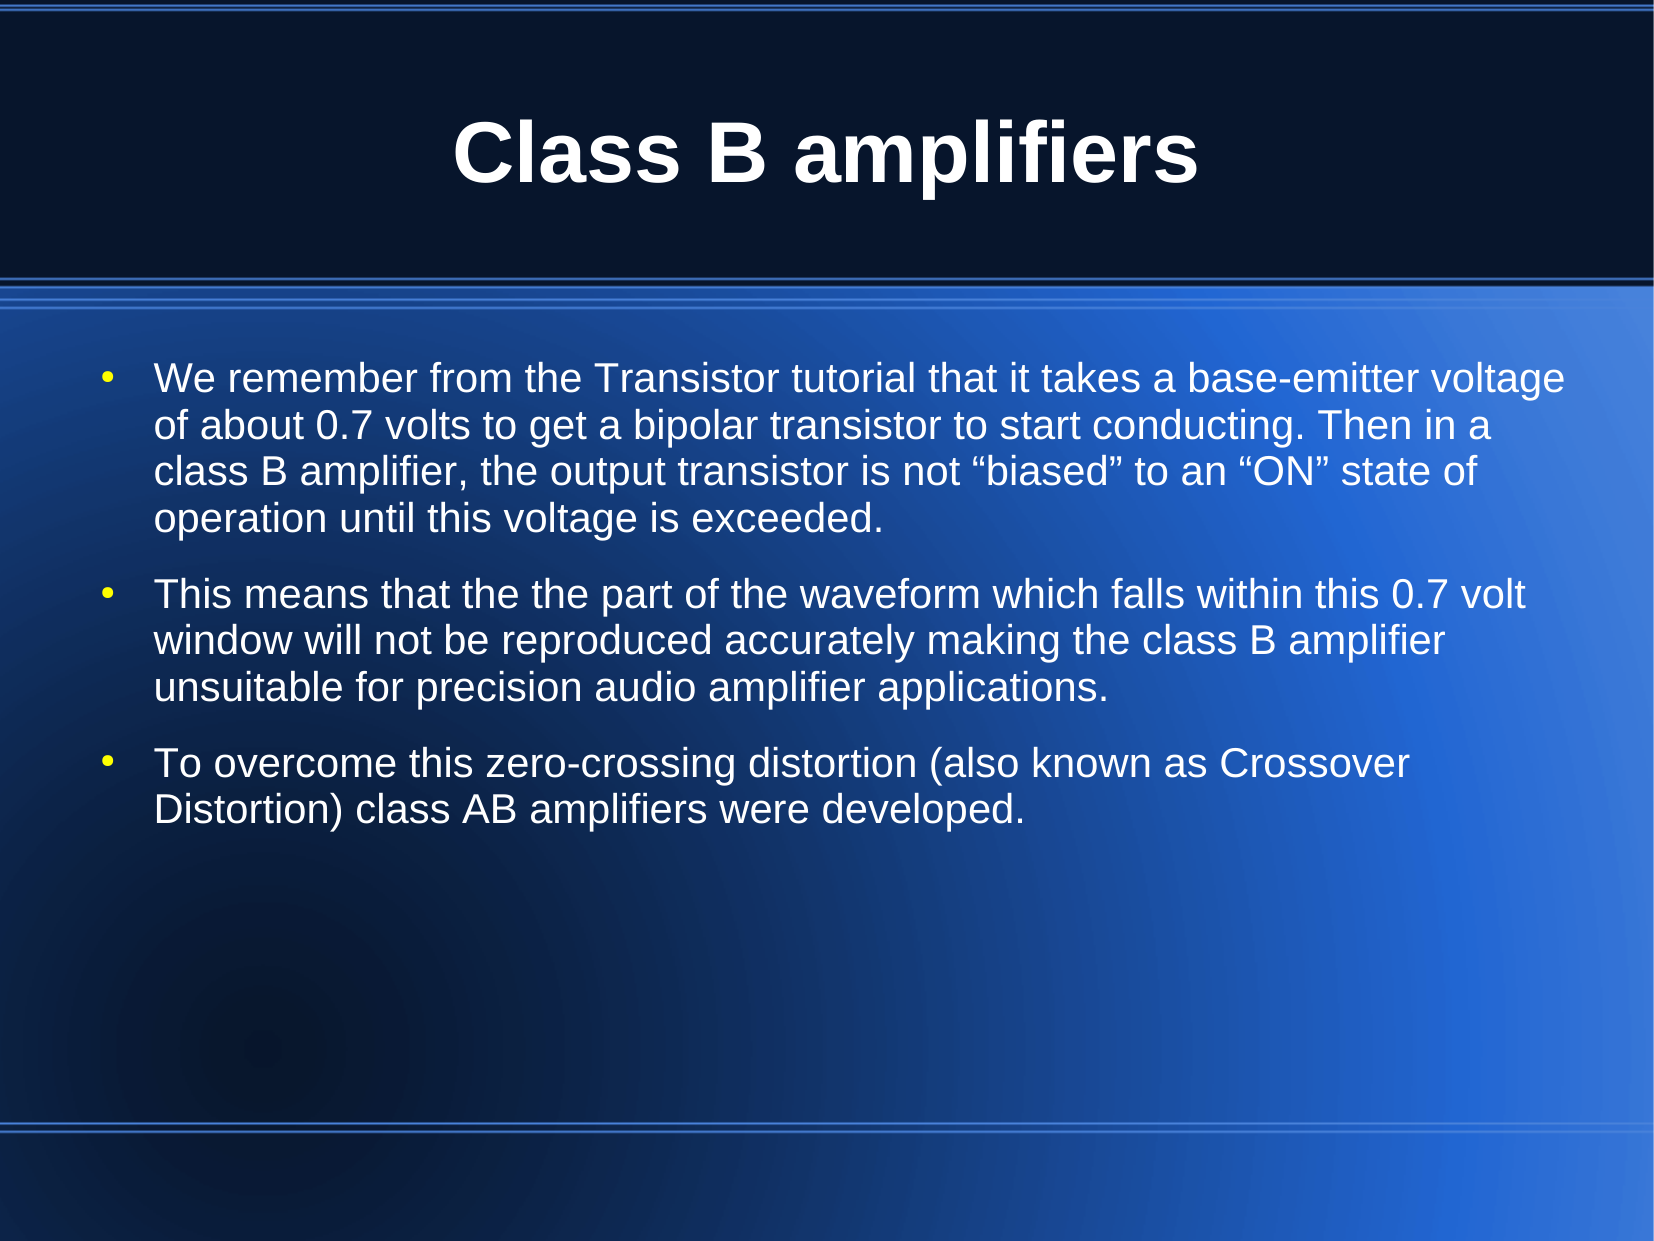

# Class B amplifiers
We remember from the Transistor tutorial that it takes a base-emitter voltage of about 0.7 volts to get a bipolar transistor to start conducting. Then in a class B amplifier, the output transistor is not “biased” to an “ON” state of operation until this voltage is exceeded.
This means that the the part of the waveform which falls within this 0.7 volt window will not be reproduced accurately making the class B amplifier unsuitable for precision audio amplifier applications.
To overcome this zero-crossing distortion (also known as Crossover Distortion) class AB amplifiers were developed.